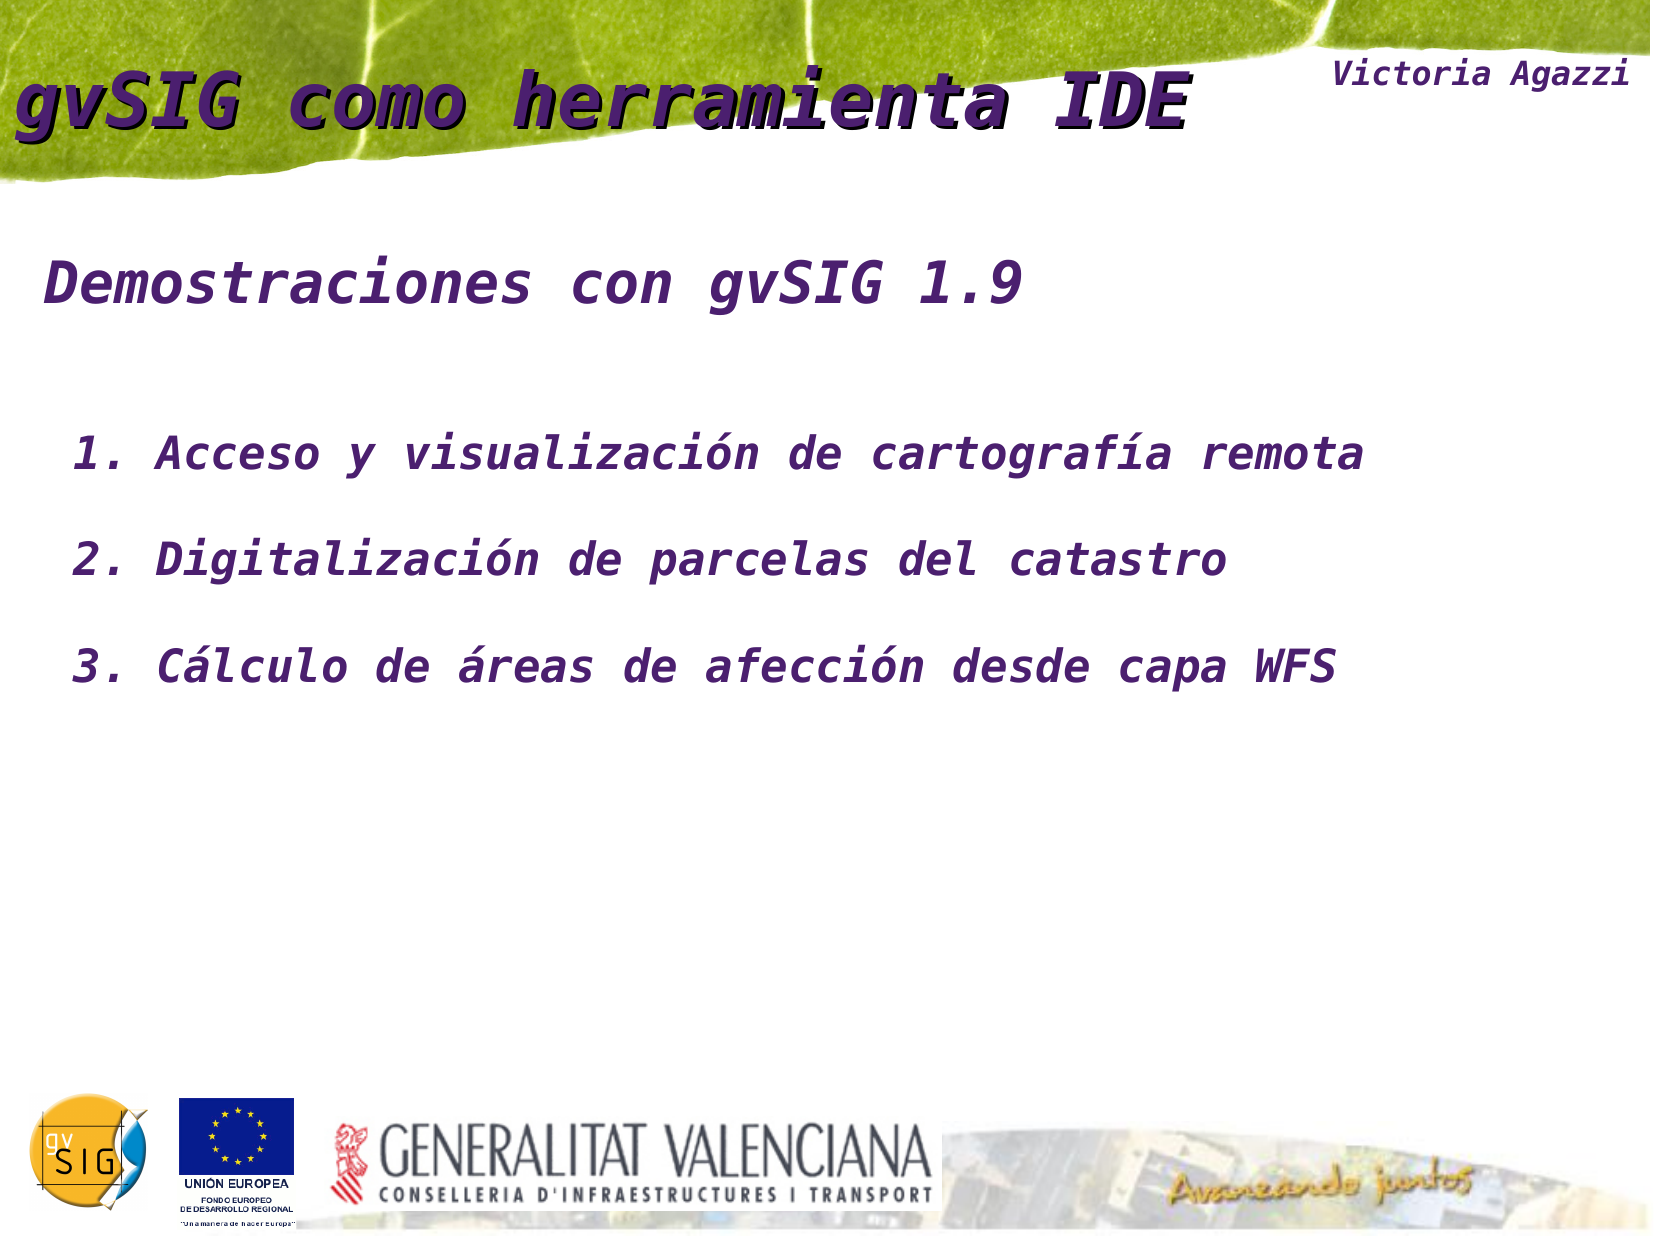

gvSIG como herramienta IDE
Victoria Agazzi
Demostraciones con gvSIG 1.9
1. Acceso y visualización de cartografía remota
2. Digitalización de parcelas del catastro
3. Cálculo de áreas de afección desde capa WFS